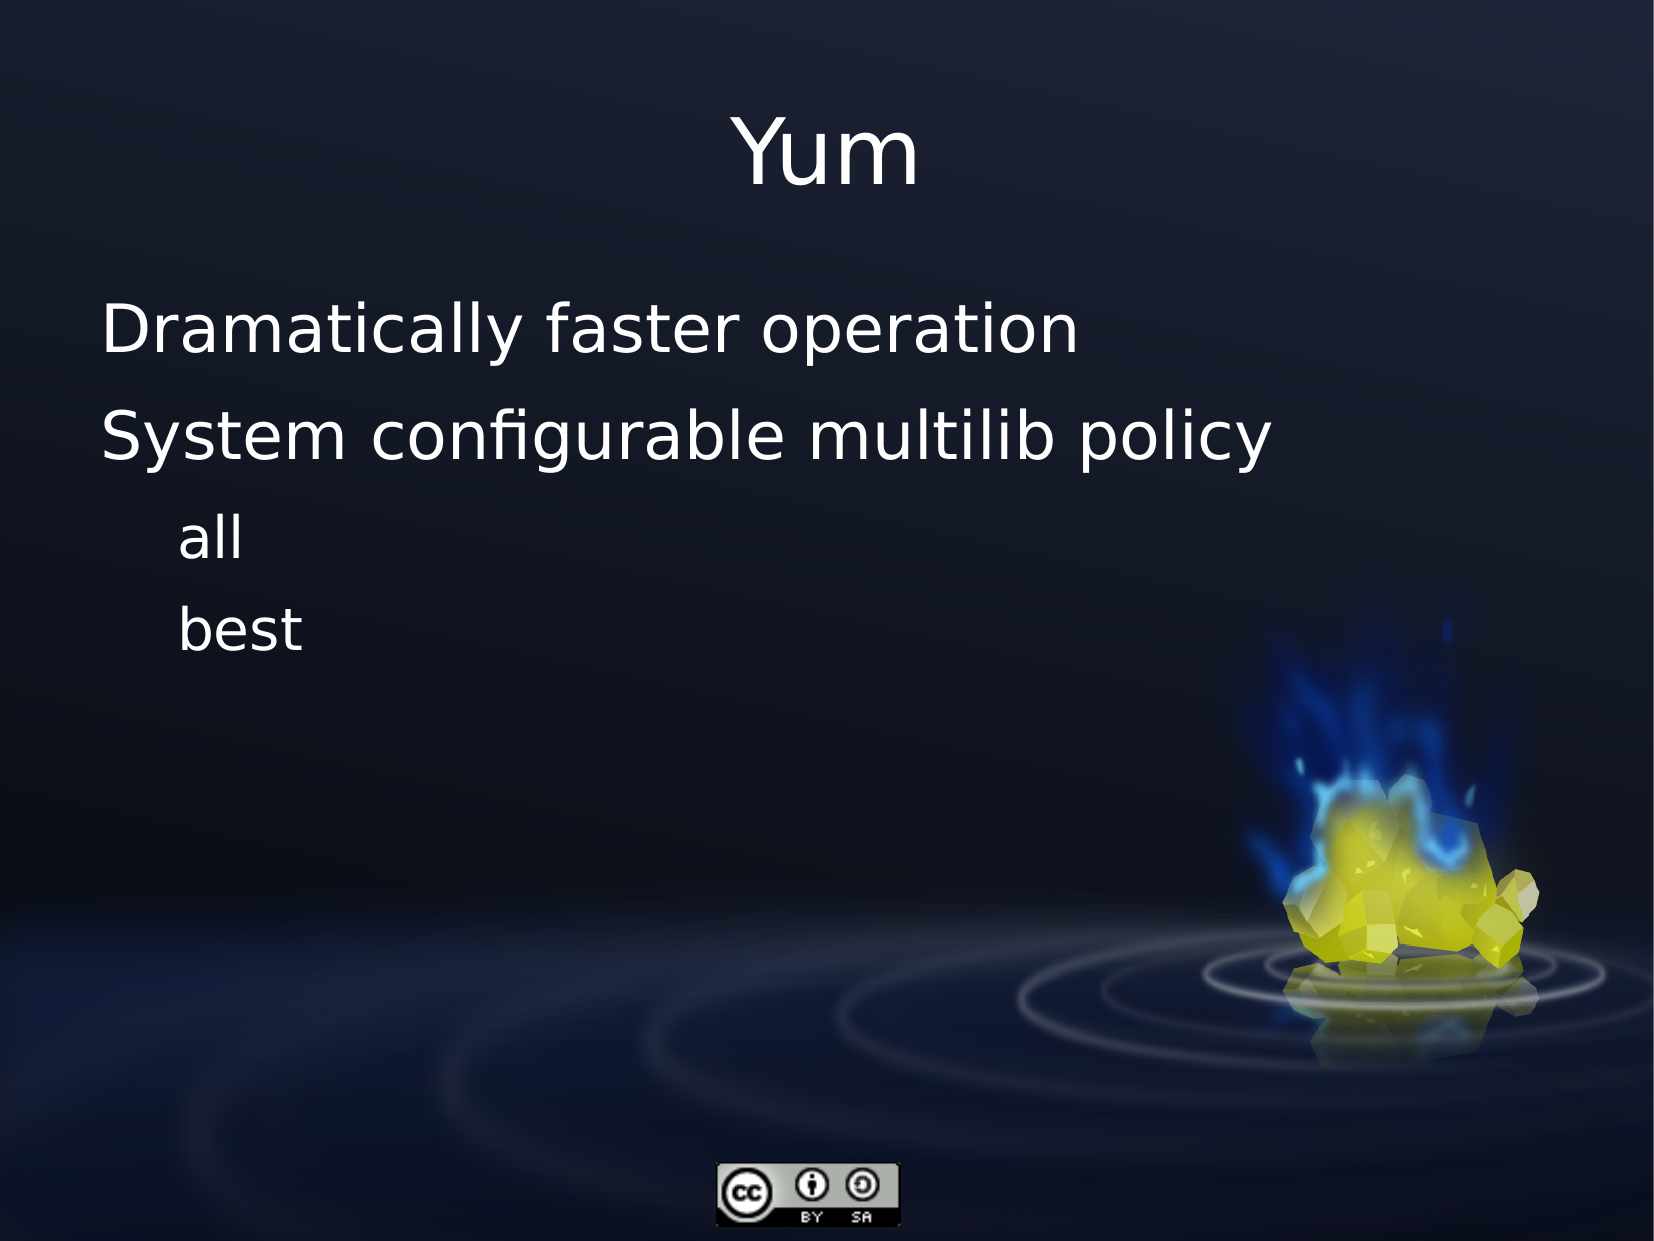

# Yum
Dramatically faster operation
System configurable multilib policy
all
best